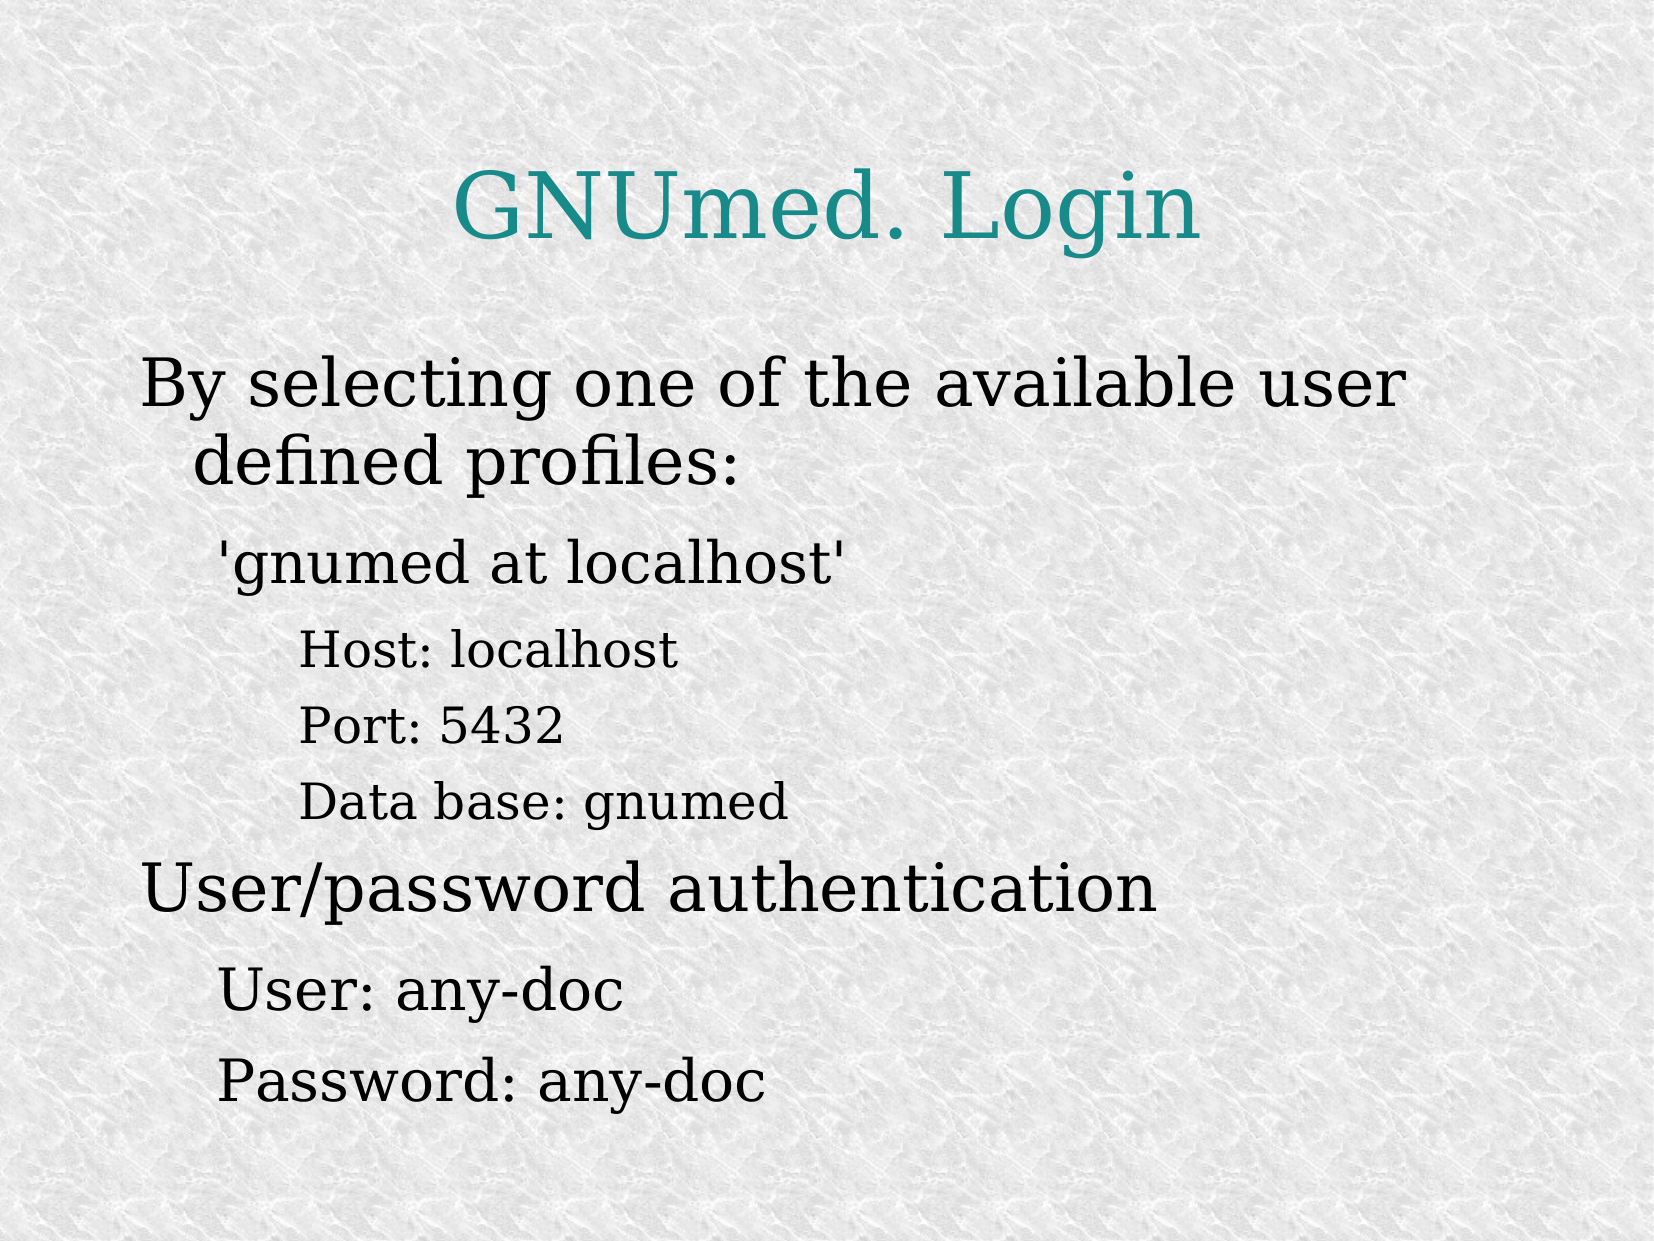

# GNUmed. Login
By selecting one of the available user defined profiles:
'gnumed at localhost'
Host: localhost
Port: 5432
Data base: gnumed
User/password authentication
User: any-doc
Password: any-doc